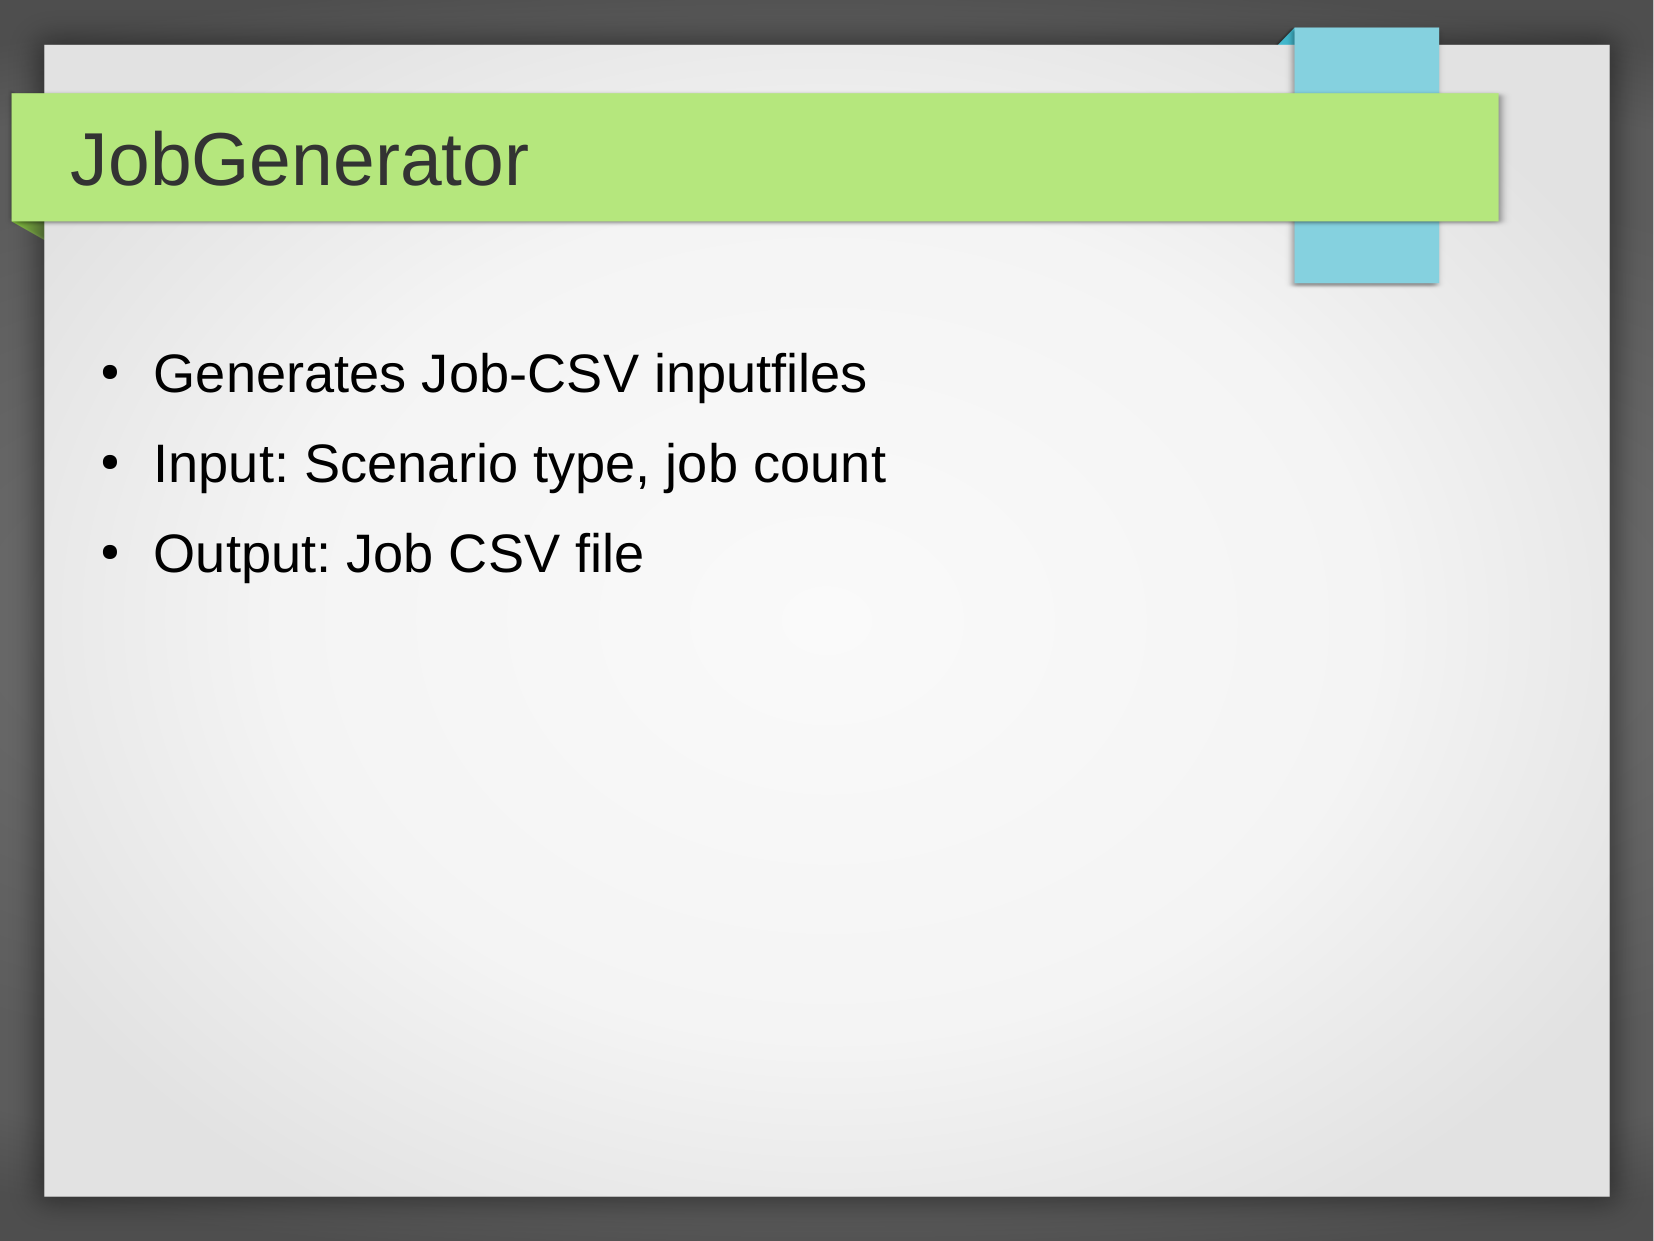

# JobGenerator
Generates Job-CSV inputfiles
Input: Scenario type, job count
Output: Job CSV file